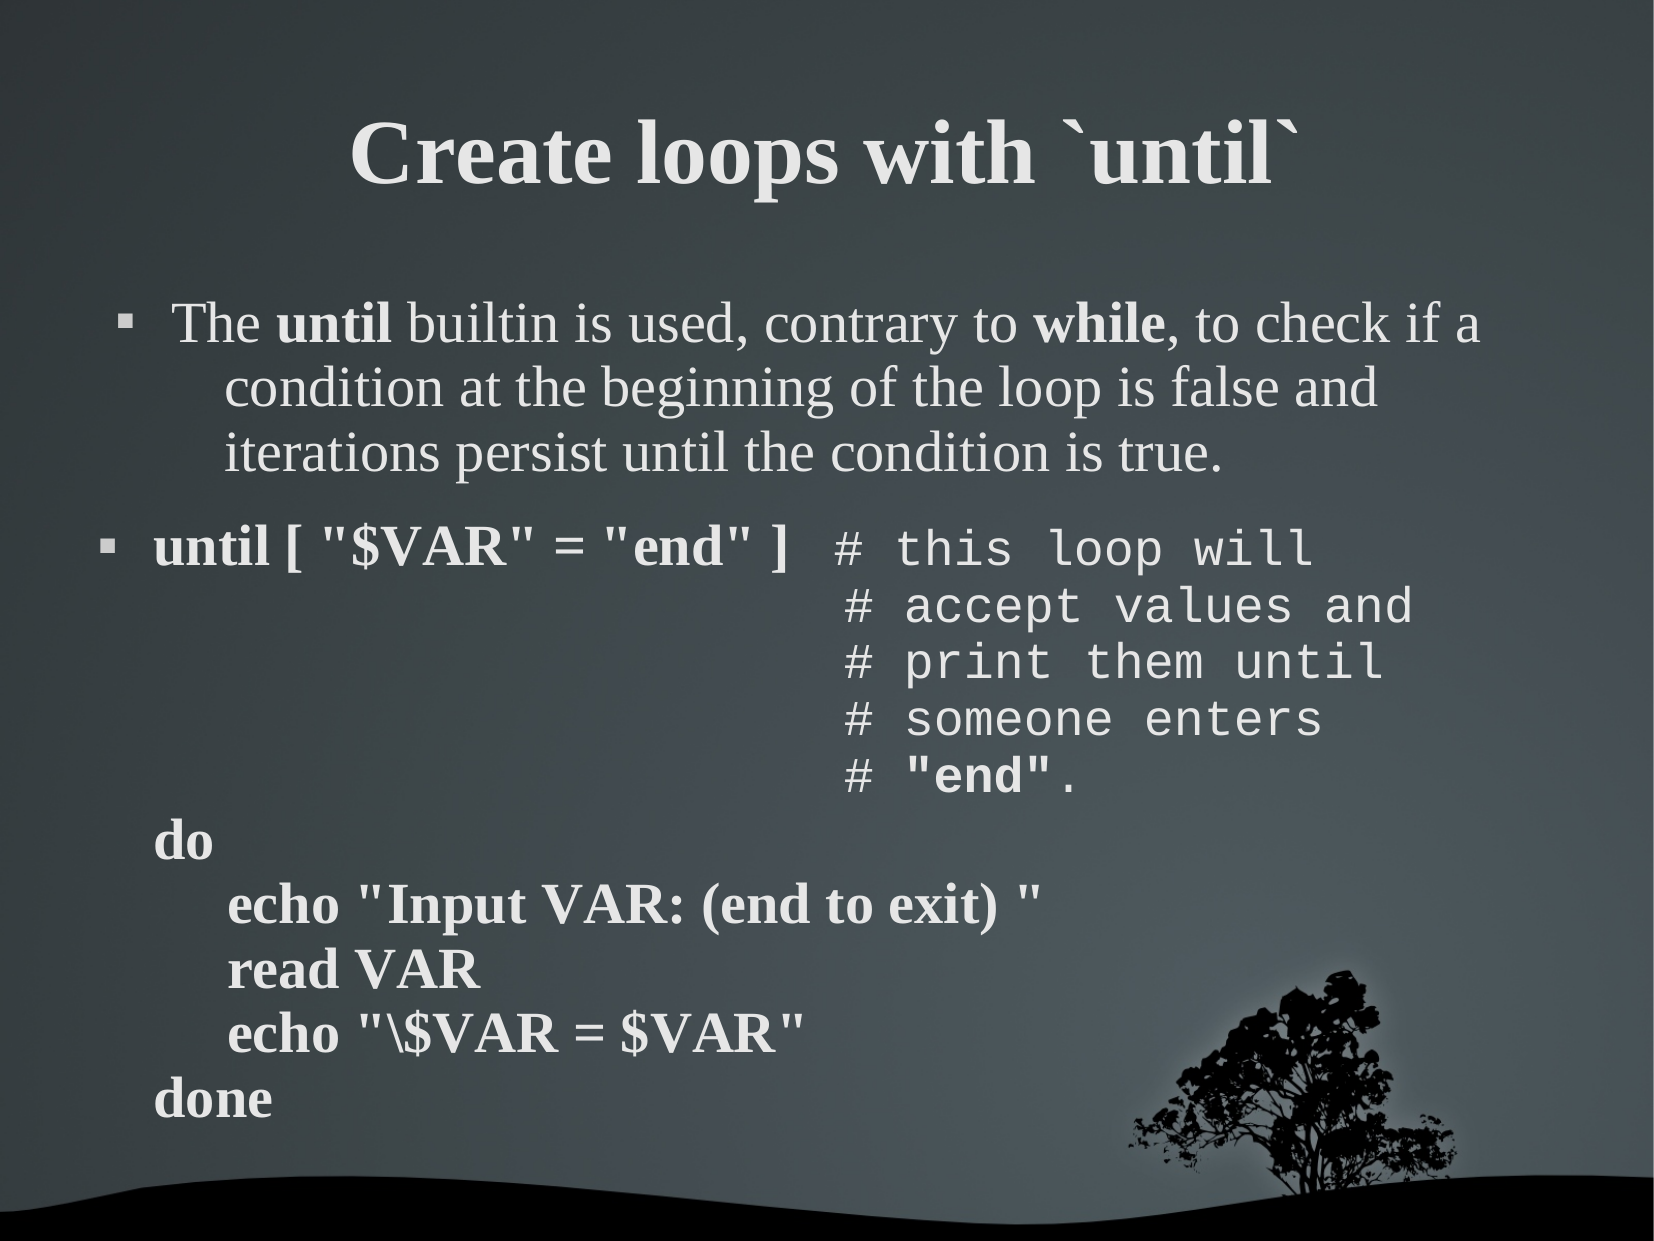

Create loops with `until`
# The until builtin is used, contrary to while, to check if a condition at the beginning of the loop is false and iterations persist until the condition is true.
until [ "$VAR" = "end" ] # this loop will # accept values and # print them until # someone enters # "end".
do
	echo "Input VAR: (end to exit) "
	read VAR
	echo "\$VAR = $VAR"
done